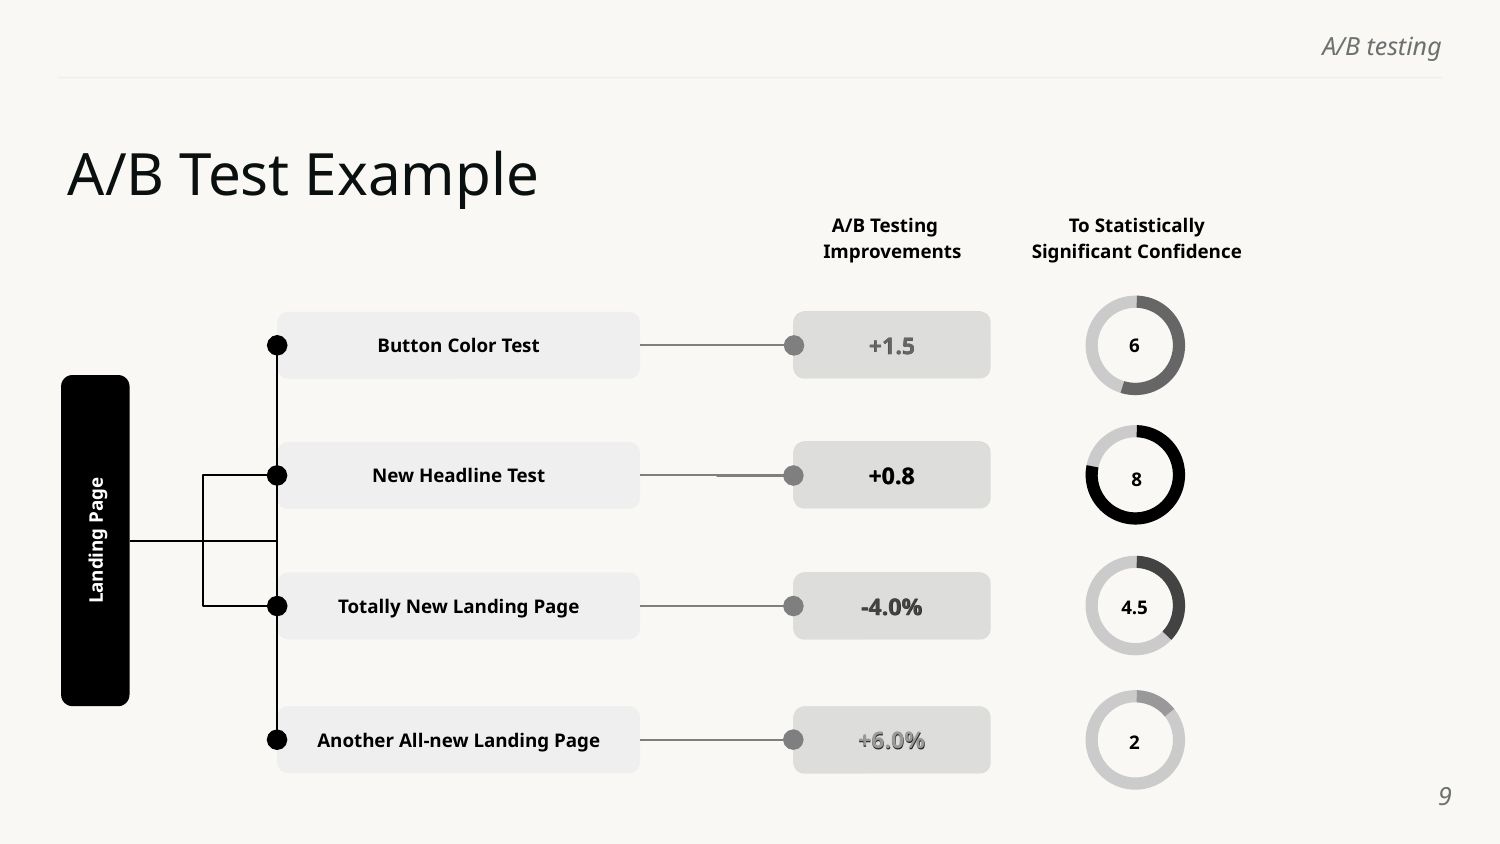

# A/B Test Example
A/B Testing Improvements
To Statistically Significant Confidence
Button Color Test
New Headline Test
Totally New Landing Page
Another All-new Landing Page
+1.5
6
+0.8
8
Landing Page
-4.0%
4.5
+6.0%
2